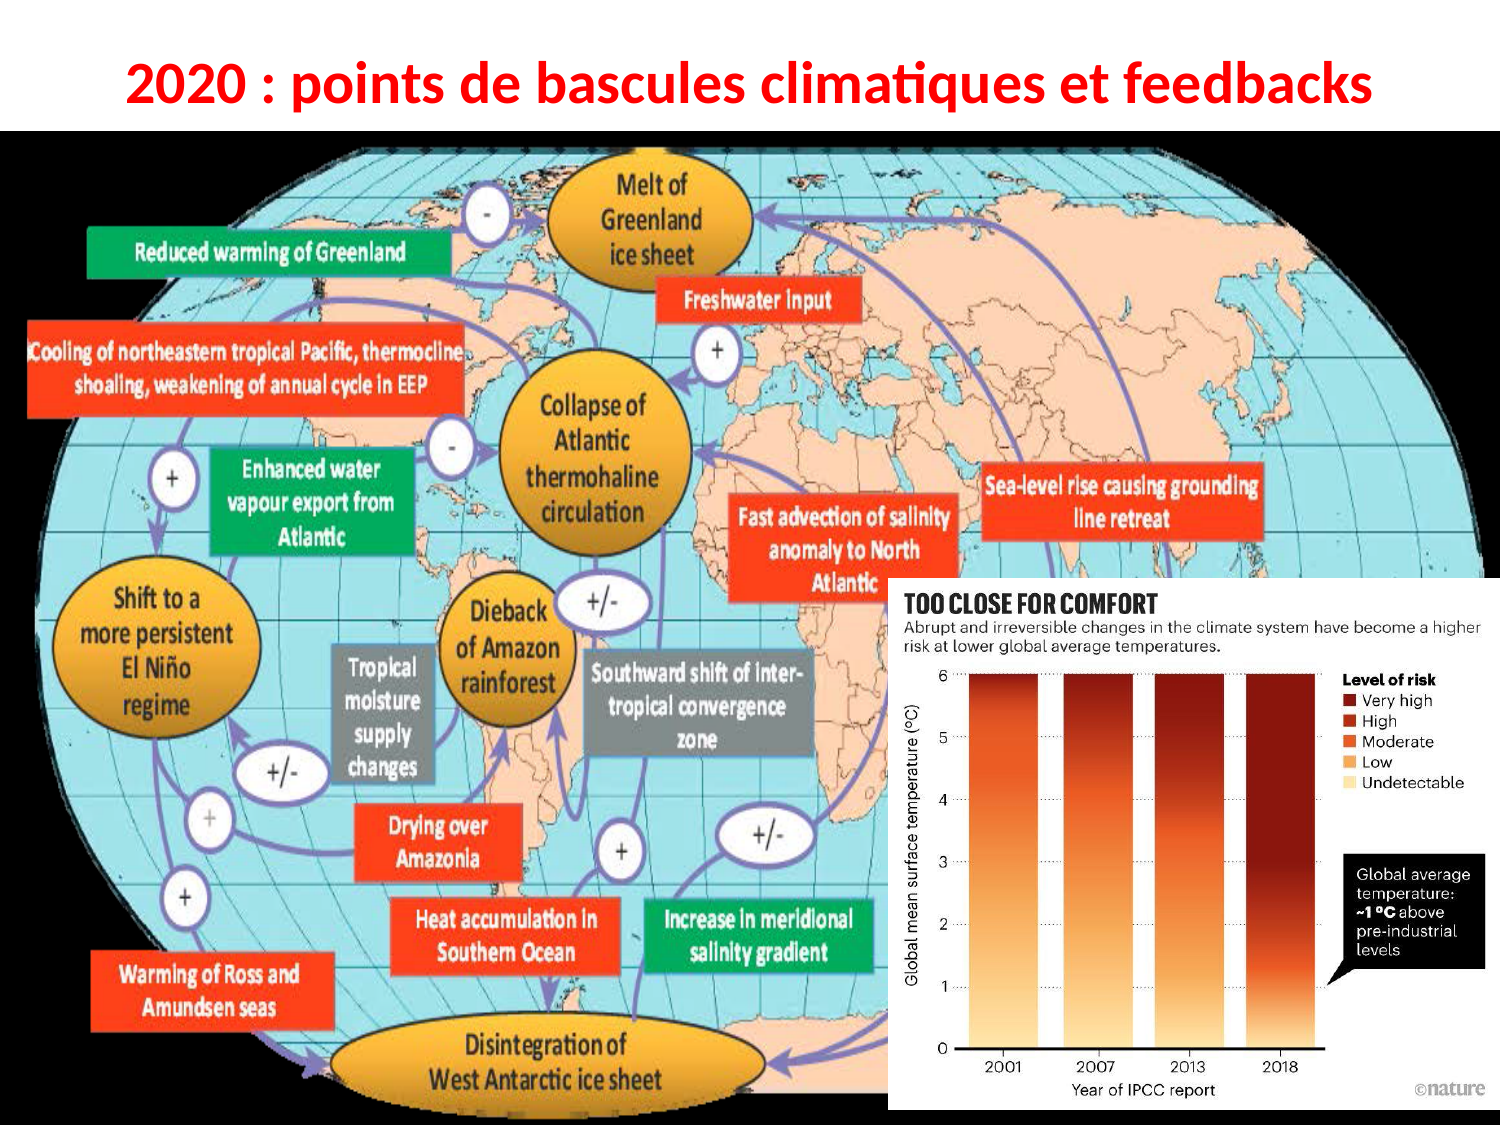

# 2020 : points de bascules climatiques et feedbacks